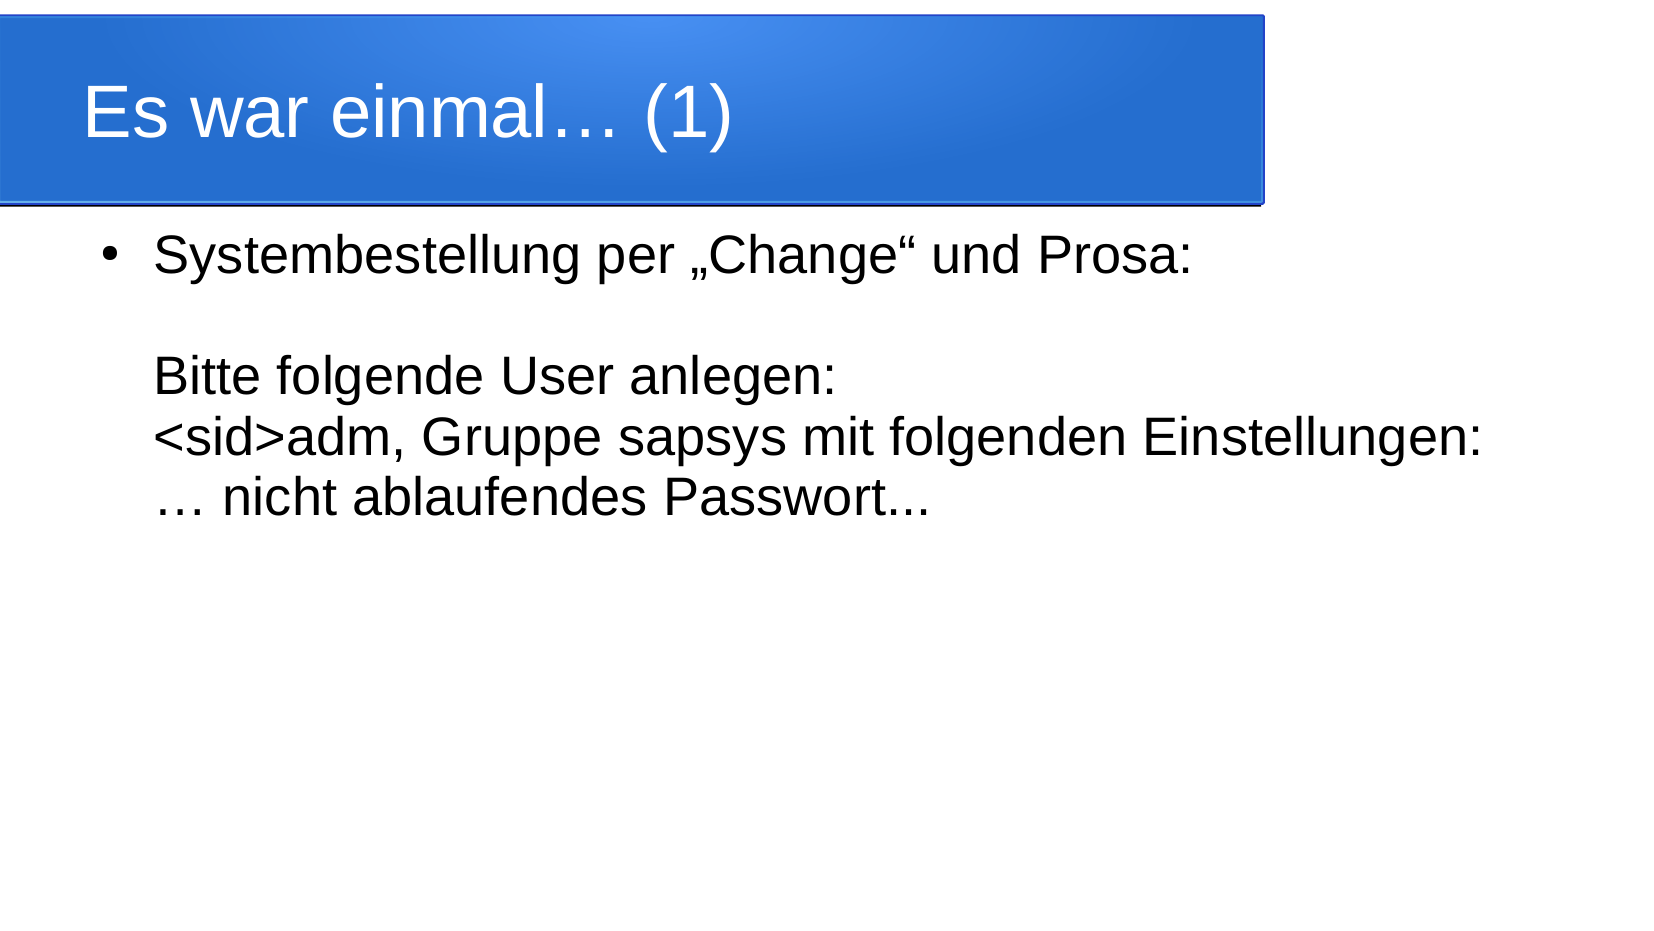

# Es war einmal… (1)
Systembestellung per „Change“ und Prosa:
Bitte folgende User anlegen:
<sid>adm, Gruppe sapsys mit folgenden Einstellungen:
… nicht ablaufendes Passwort...